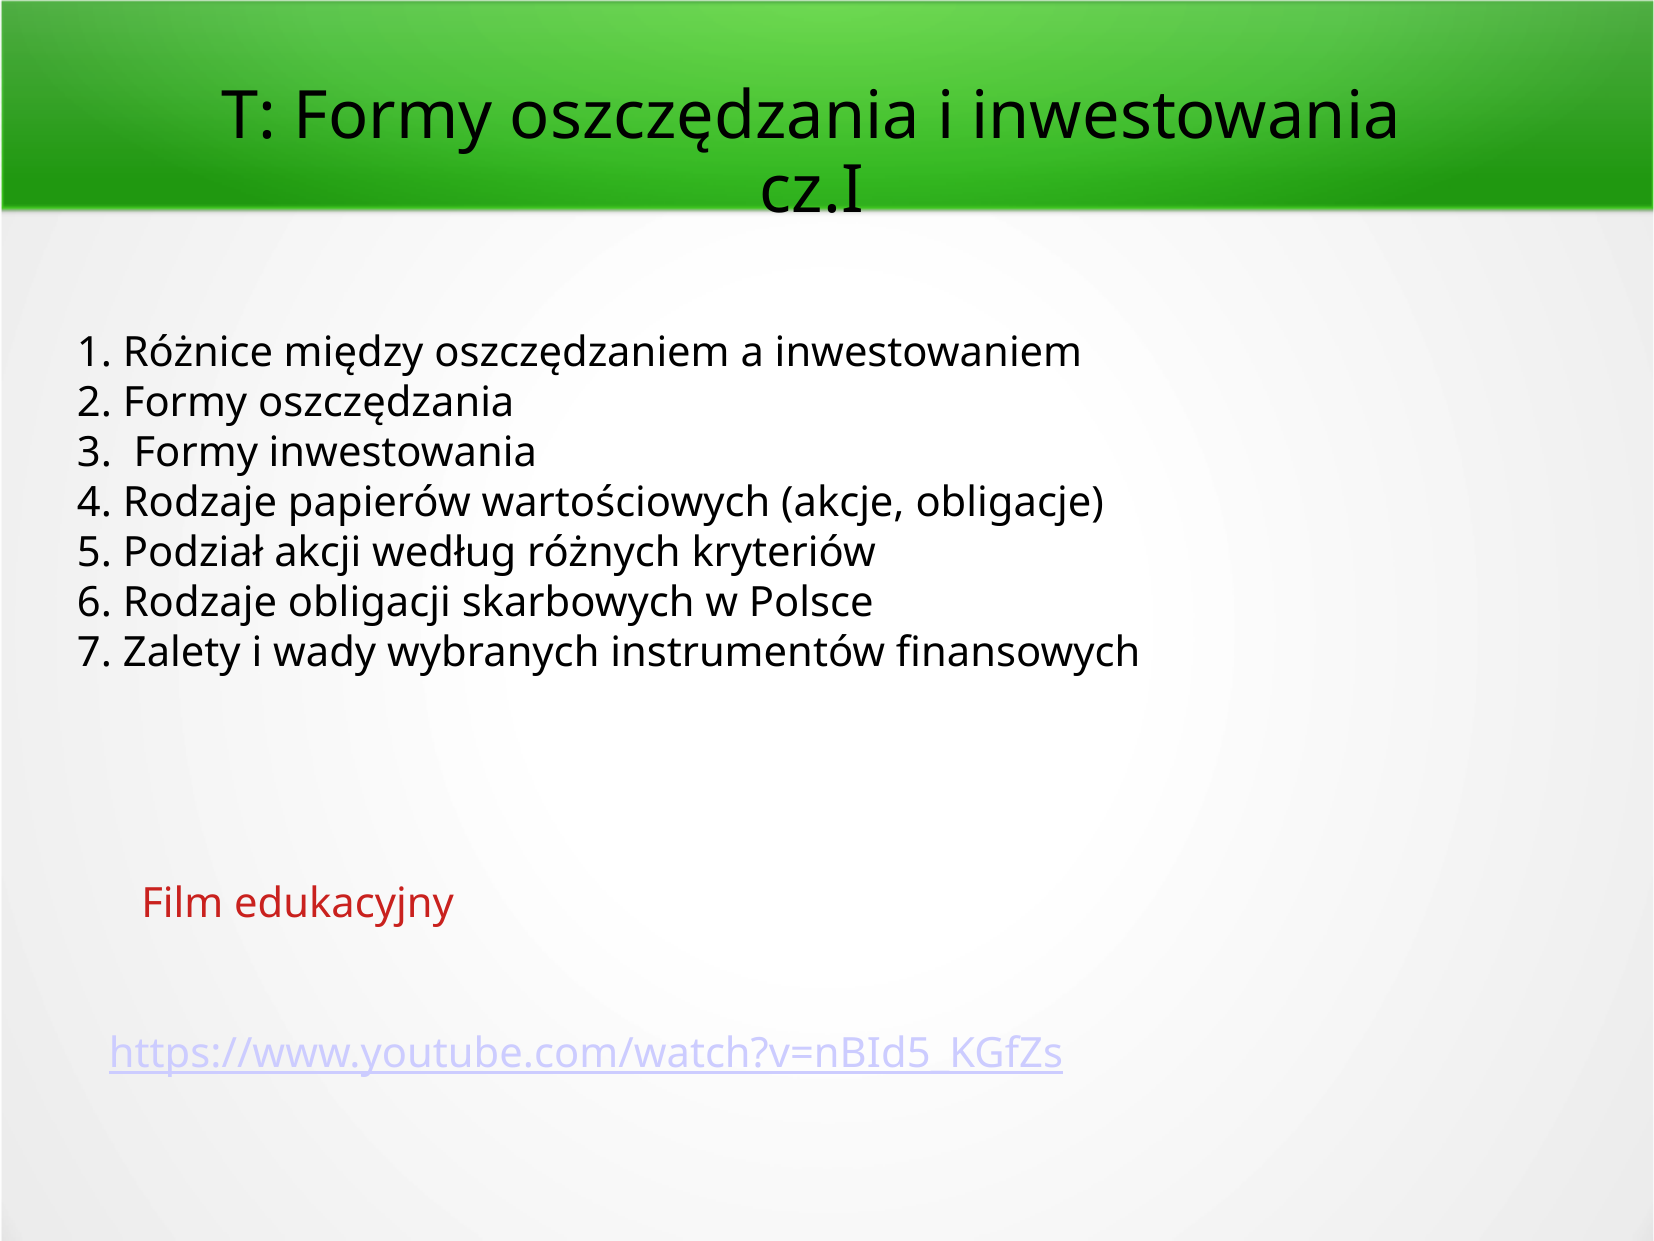

# T: Formy oszczędzania i inwestowania cz.I
1. Różnice między oszczędzaniem a inwestowaniem
2. Formy oszczędzania
3. Formy inwestowania
4. Rodzaje papierów wartościowych (akcje, obligacje)
5. Podział akcji według różnych kryteriów
6. Rodzaje obligacji skarbowych w Polsce
7. Zalety i wady wybranych instrumentów finansowych
 Film edukacyjny
 https://www.youtube.com/watch?v=nBId5_KGfZs